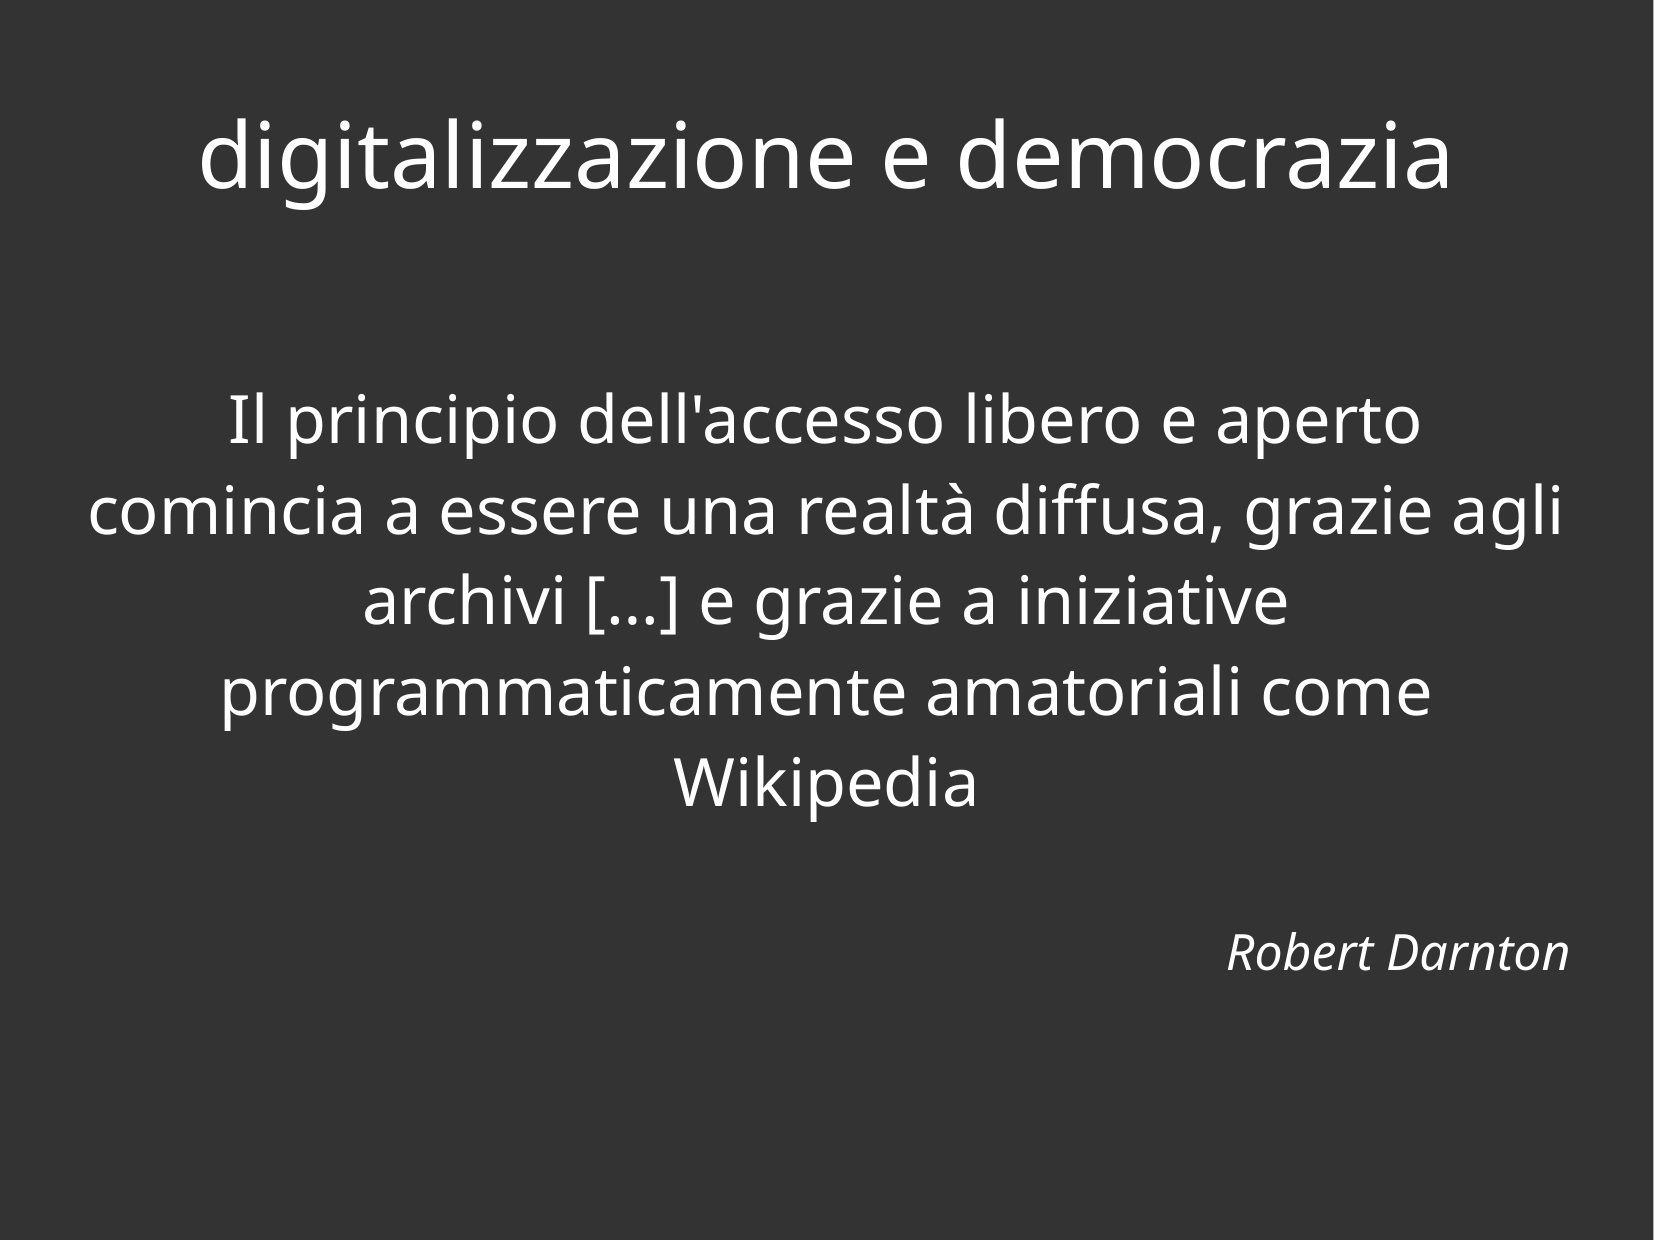

# digitalizzazione e democrazia
Il principio dell'accesso libero e aperto comincia a essere una realtà diffusa, grazie agli archivi […] e grazie a iniziative programmaticamente amatoriali come Wikipedia
Robert Darnton